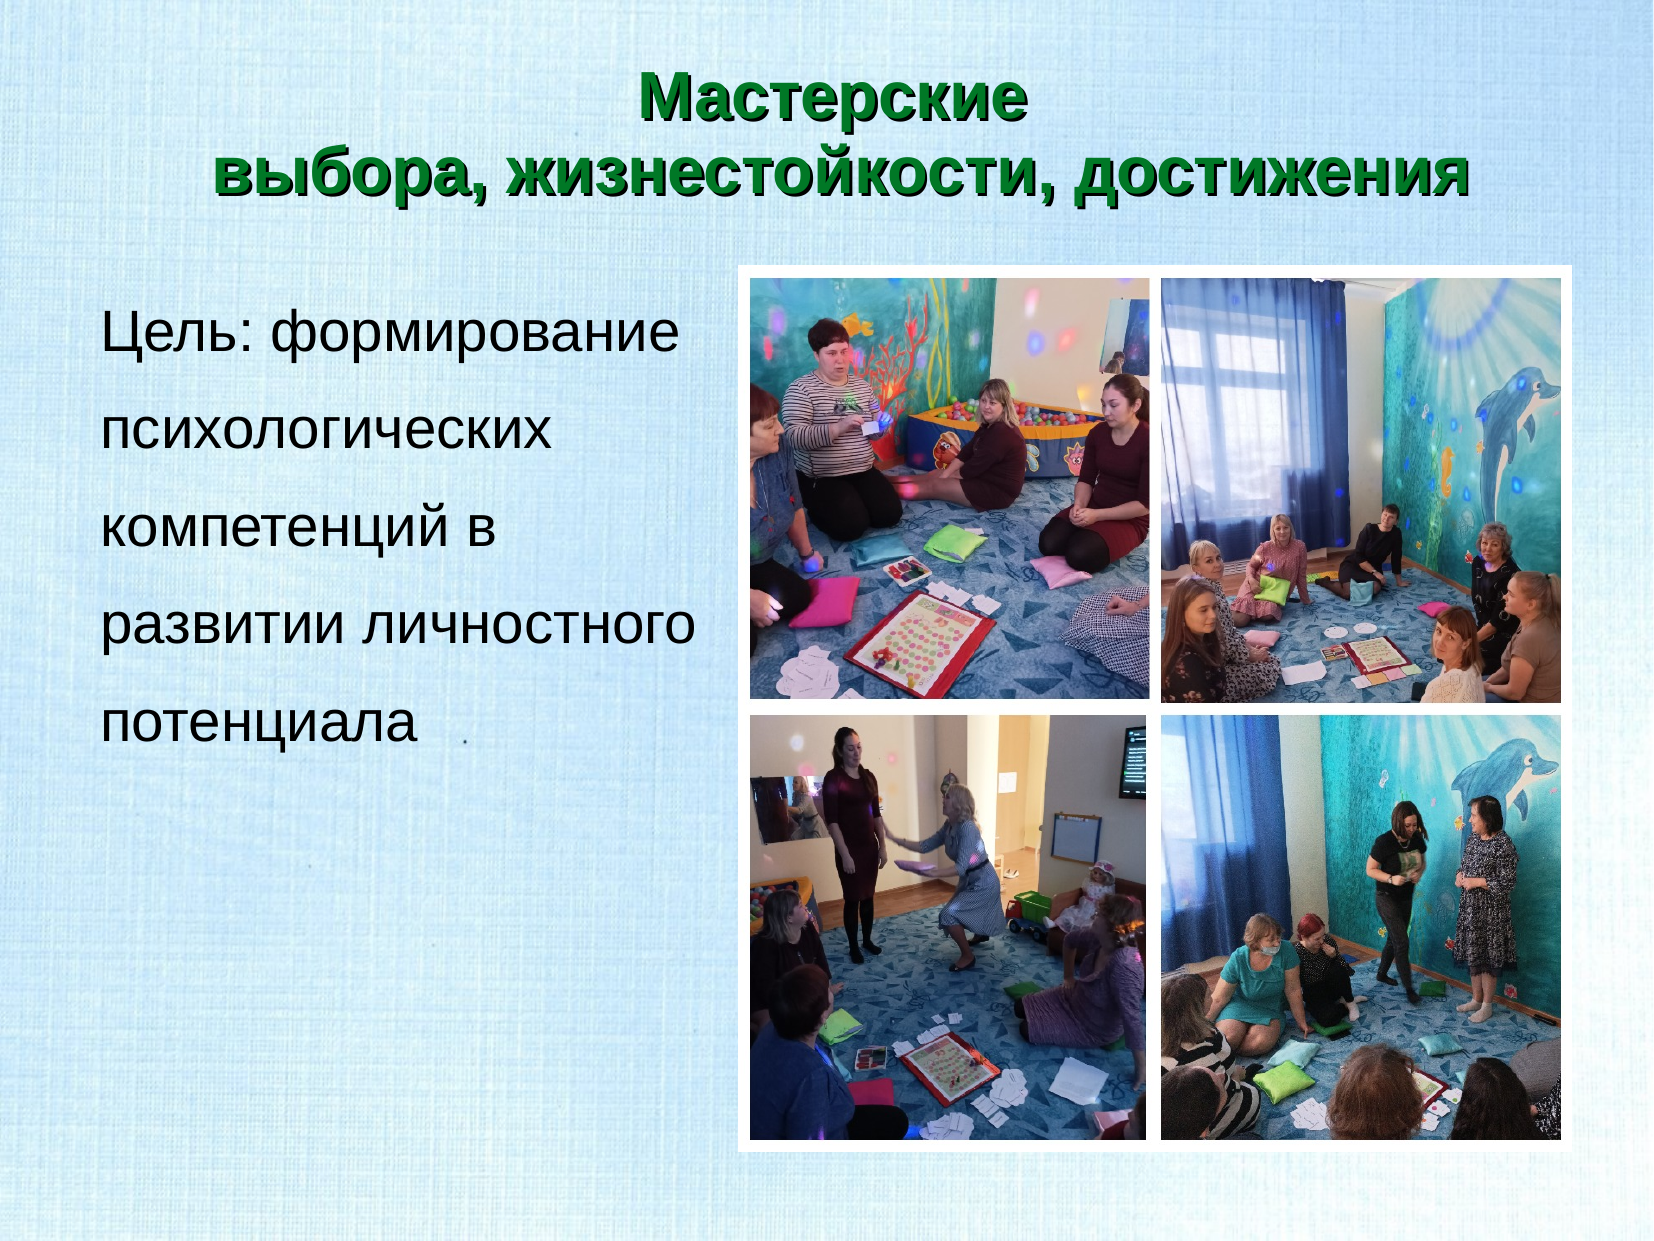

# Мастерские выбора, жизнестойкости, достижения
Цель: формирование психологических компетенций в развитии личностного потенциала